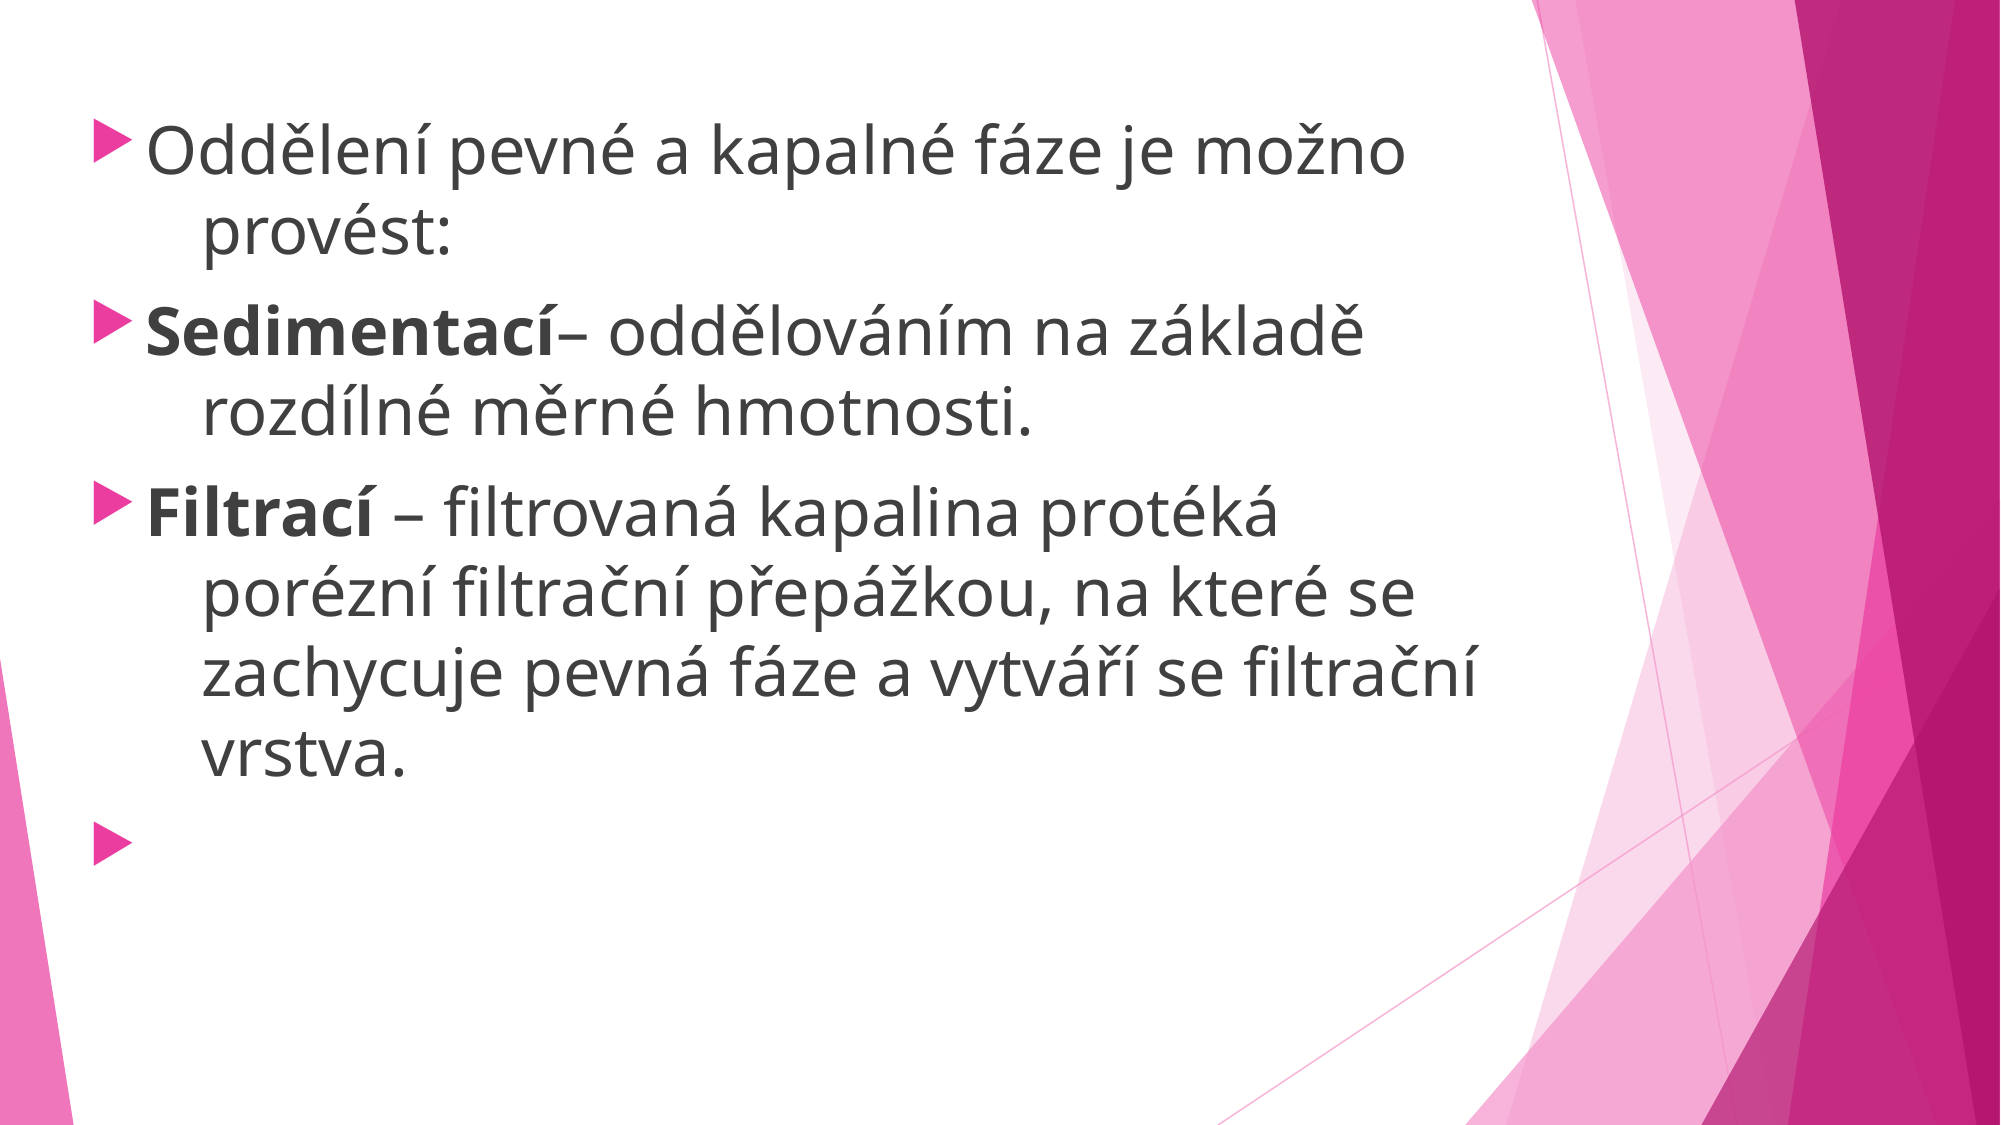

Oddělení pevné a kapalné fáze je možno provést:
Sedimentací– oddělováním na základě rozdílné měrné hmotnosti.
Filtrací – filtrovaná kapalina protéká porézní filtrační přepážkou, na které se zachycuje pevná fáze a vytváří se filtrační vrstva.
#